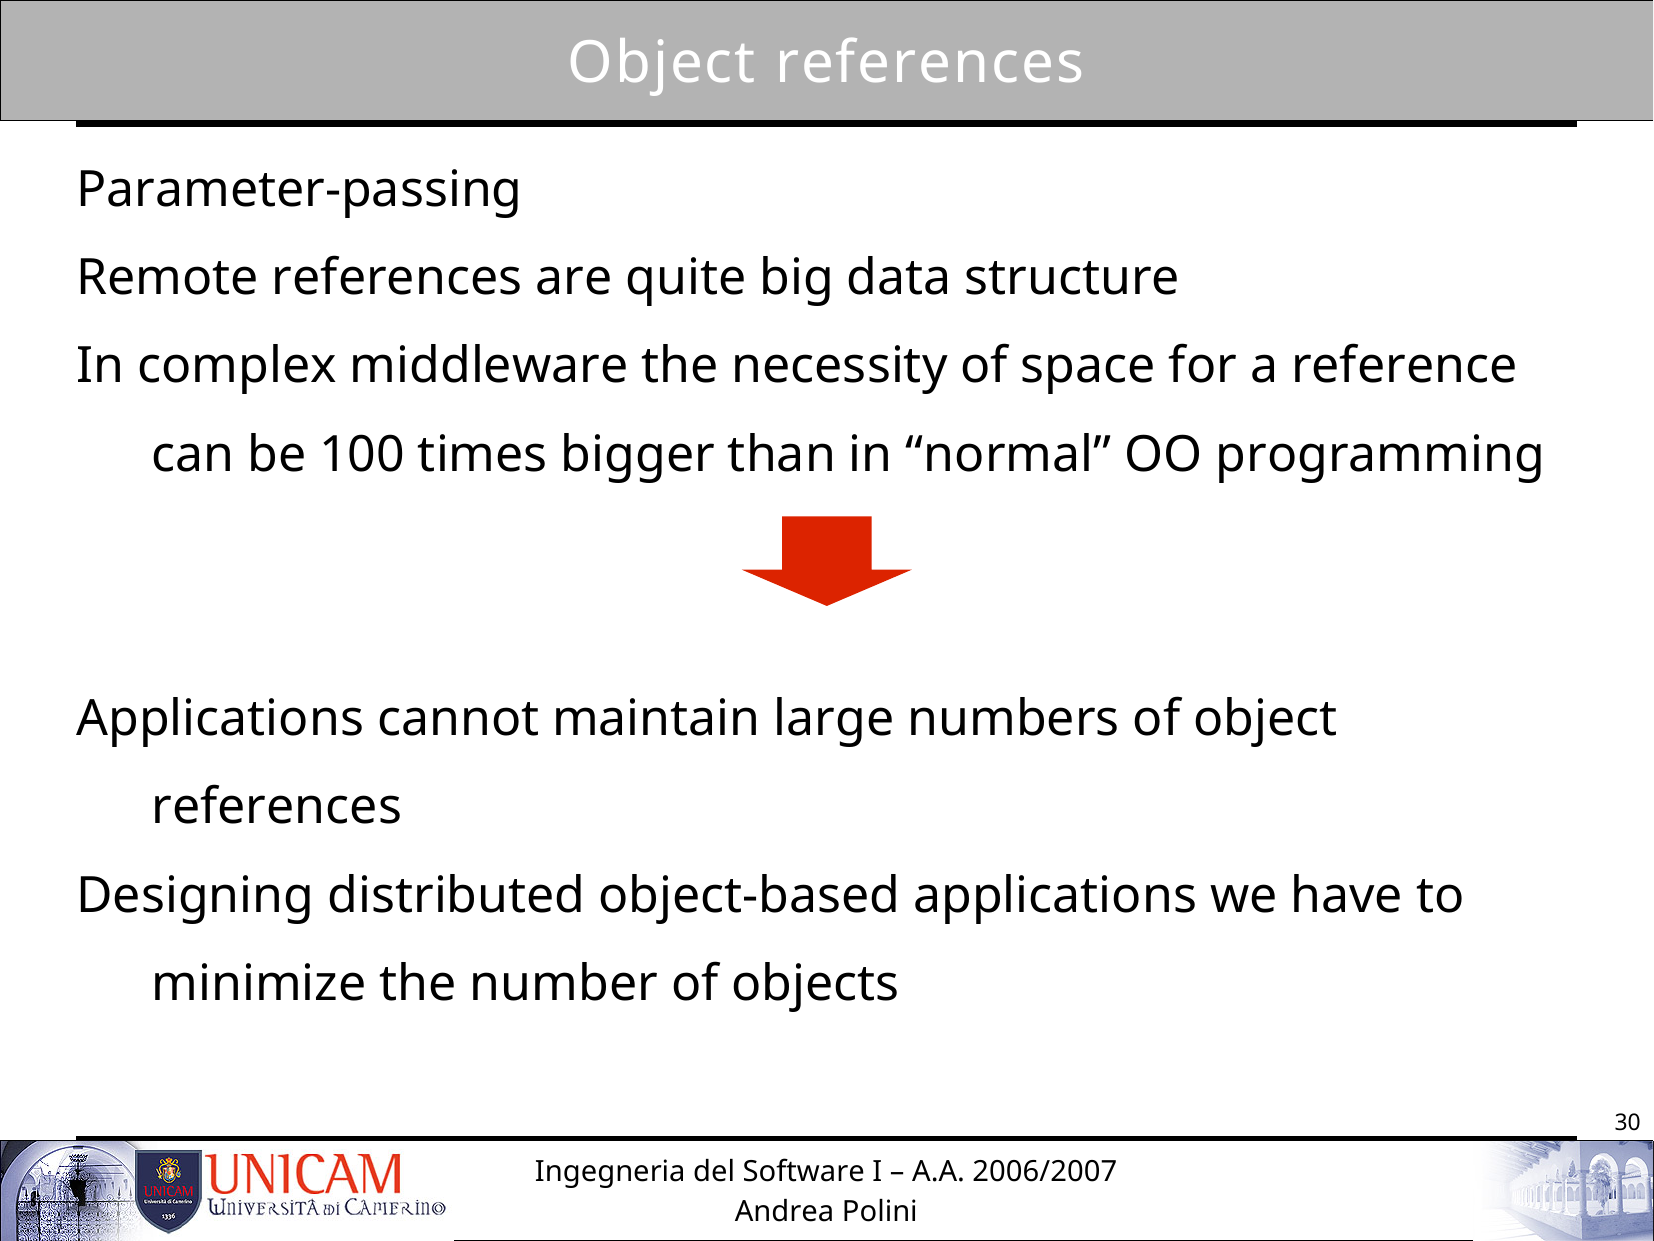

# Object references
Parameter-passing
Remote references are quite big data structure
In complex middleware the necessity of space for a reference can be 100 times bigger than in “normal” OO programming
Applications cannot maintain large numbers of object references
Designing distributed object-based applications we have to minimize the number of objects
30